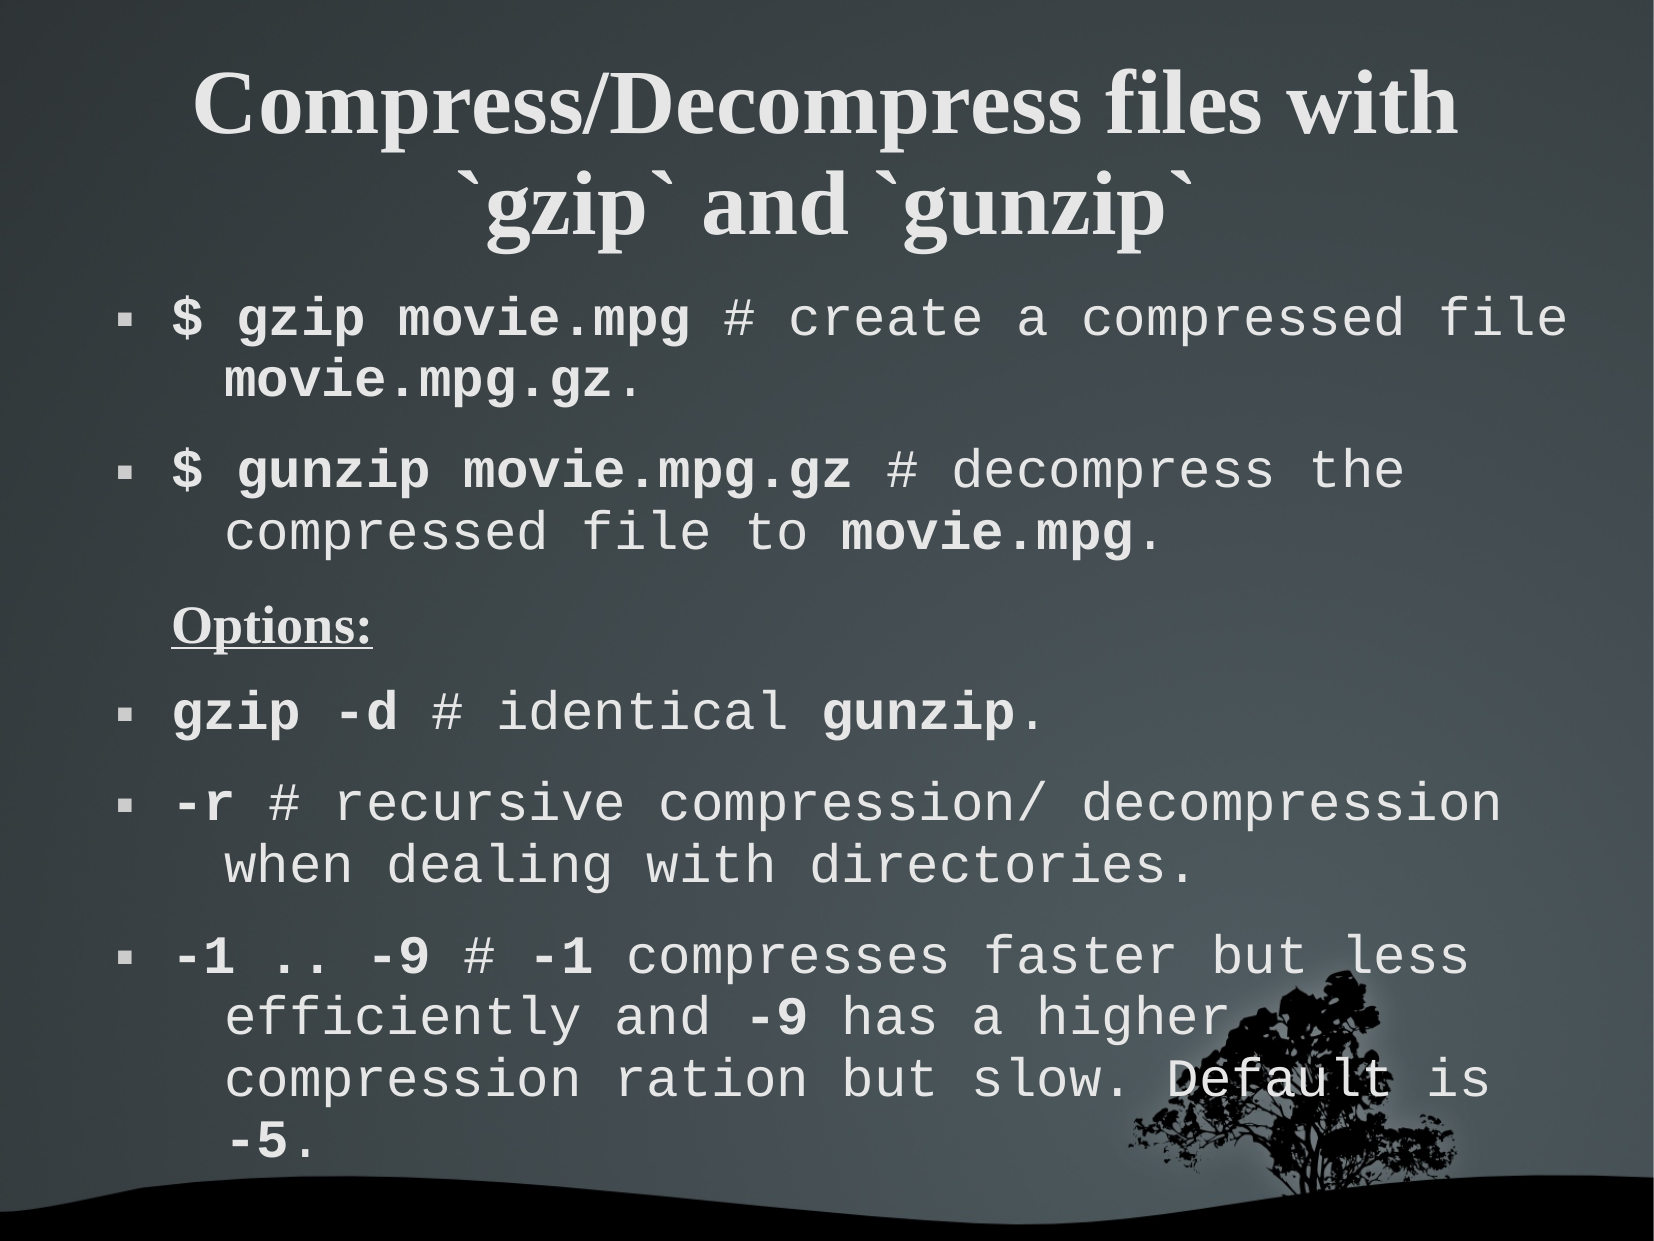

# Compress/Decompress files with `gzip` and `gunzip`
$ gzip movie.mpg # create a compressed file movie.mpg.gz.
$ gunzip movie.mpg.gz # decompress the compressed file to movie.mpg.
Options:
gzip -d # identical gunzip.
-r # recursive compression/ decompression when dealing with directories.
-1 .. -9 # -1 compresses faster but less efficiently and -9 has a higher compression ration but slow. Default is -5.